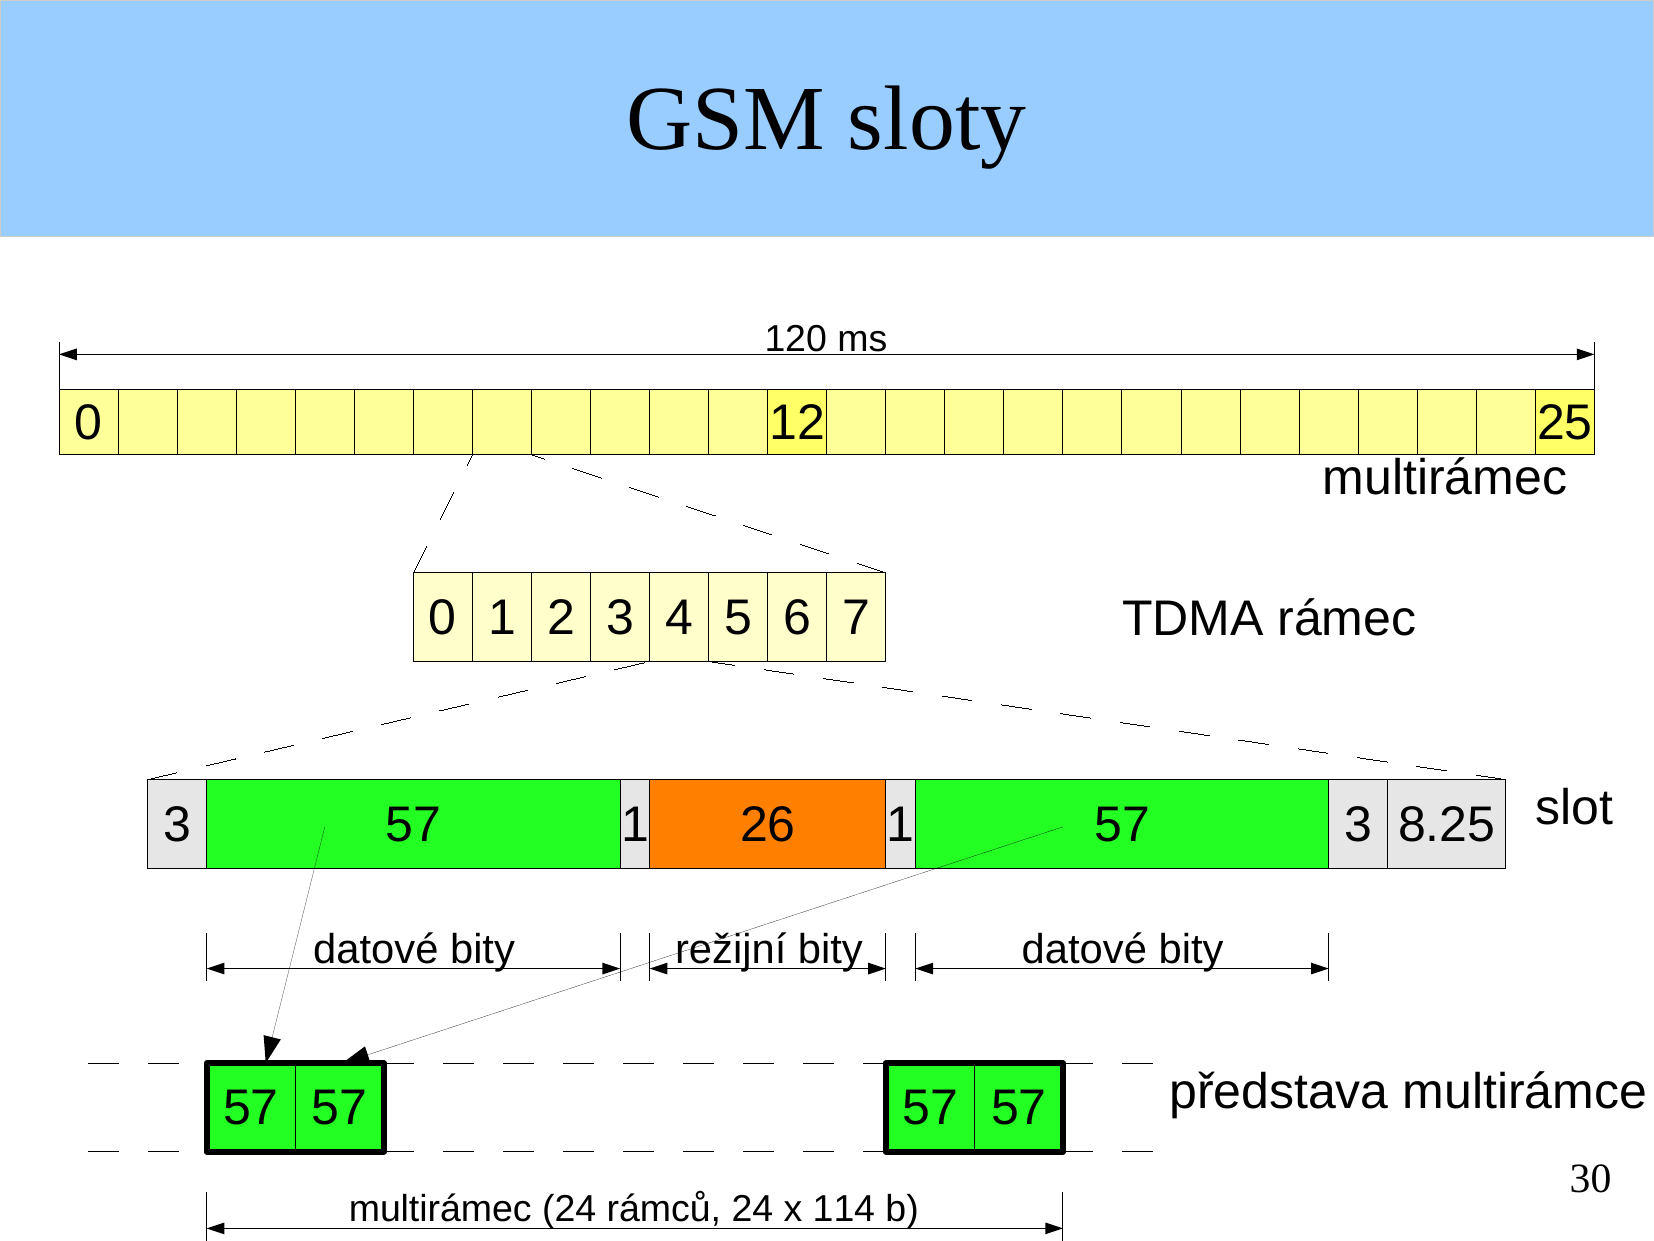

# GSM sloty
0
12
25
multirámec
0
1
2
3
4
5
6
7
TDMA rámec
3
57
1
26
1
57
3
8.25
slot
57
57
57
57
představa multirámce